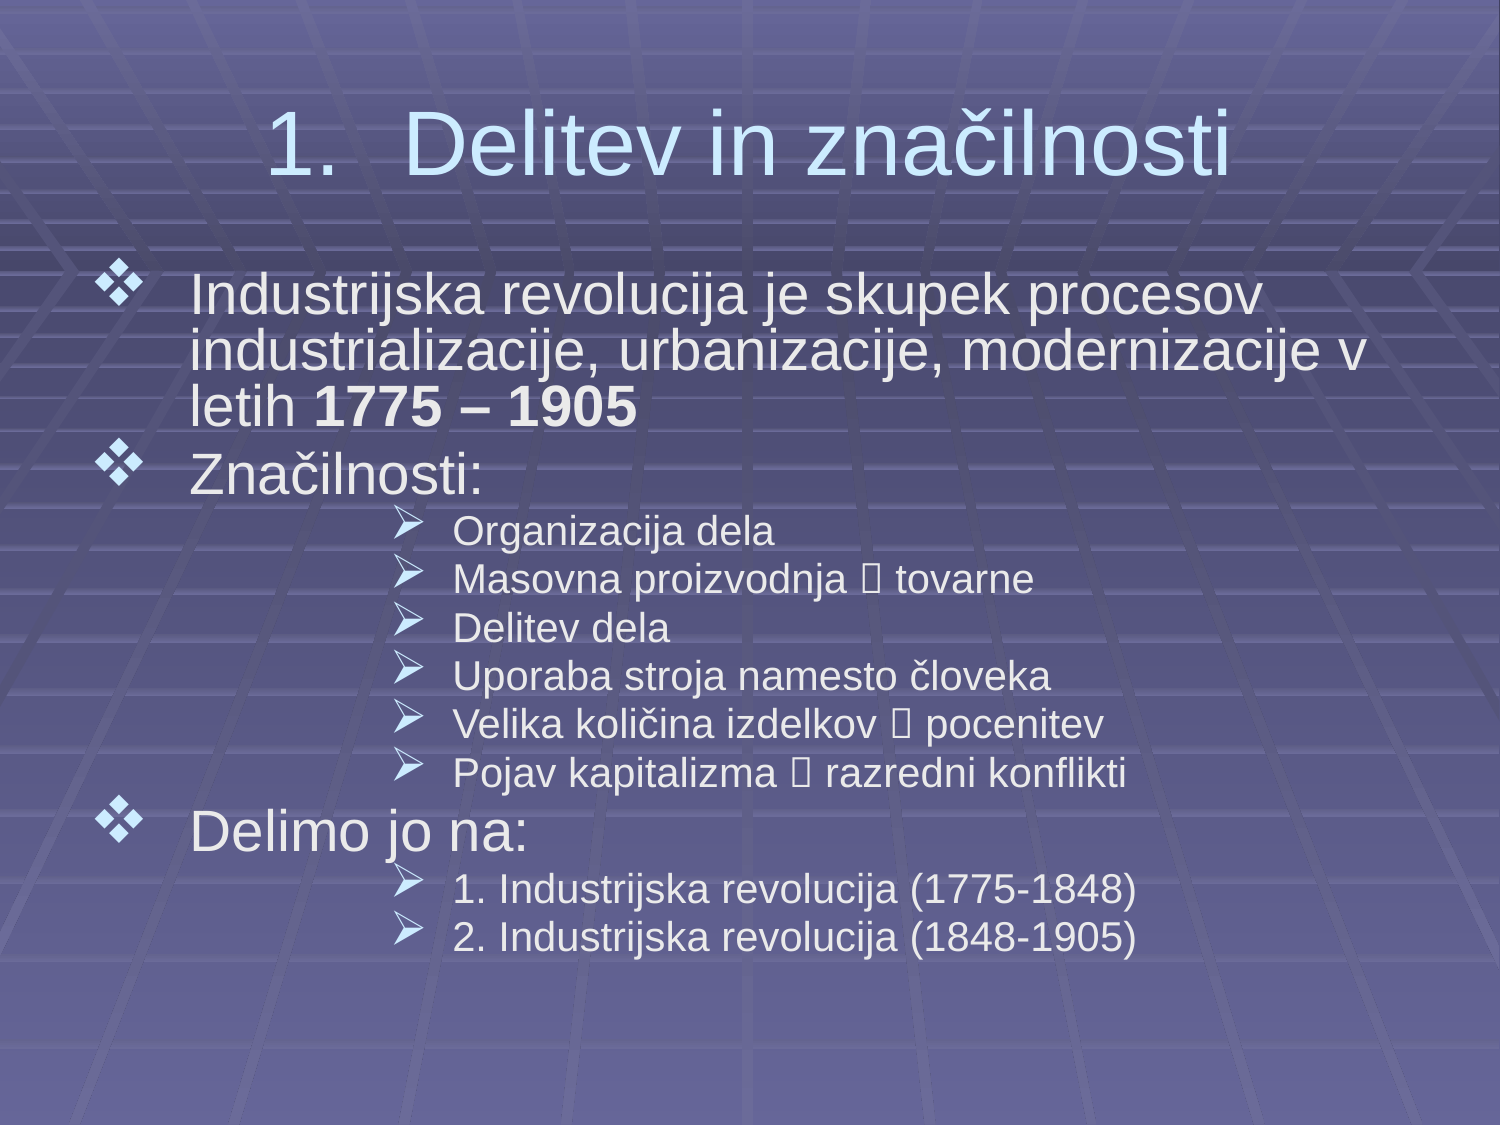

# Delitev in značilnosti
Industrijska revolucija je skupek procesov industrializacije, urbanizacije, modernizacije v letih 1775 – 1905
Značilnosti:
Organizacija dela
Masovna proizvodnja  tovarne
Delitev dela
Uporaba stroja namesto človeka
Velika količina izdelkov  pocenitev
Pojav kapitalizma  razredni konflikti
Delimo jo na:
1. Industrijska revolucija (1775-1848)
2. Industrijska revolucija (1848-1905)